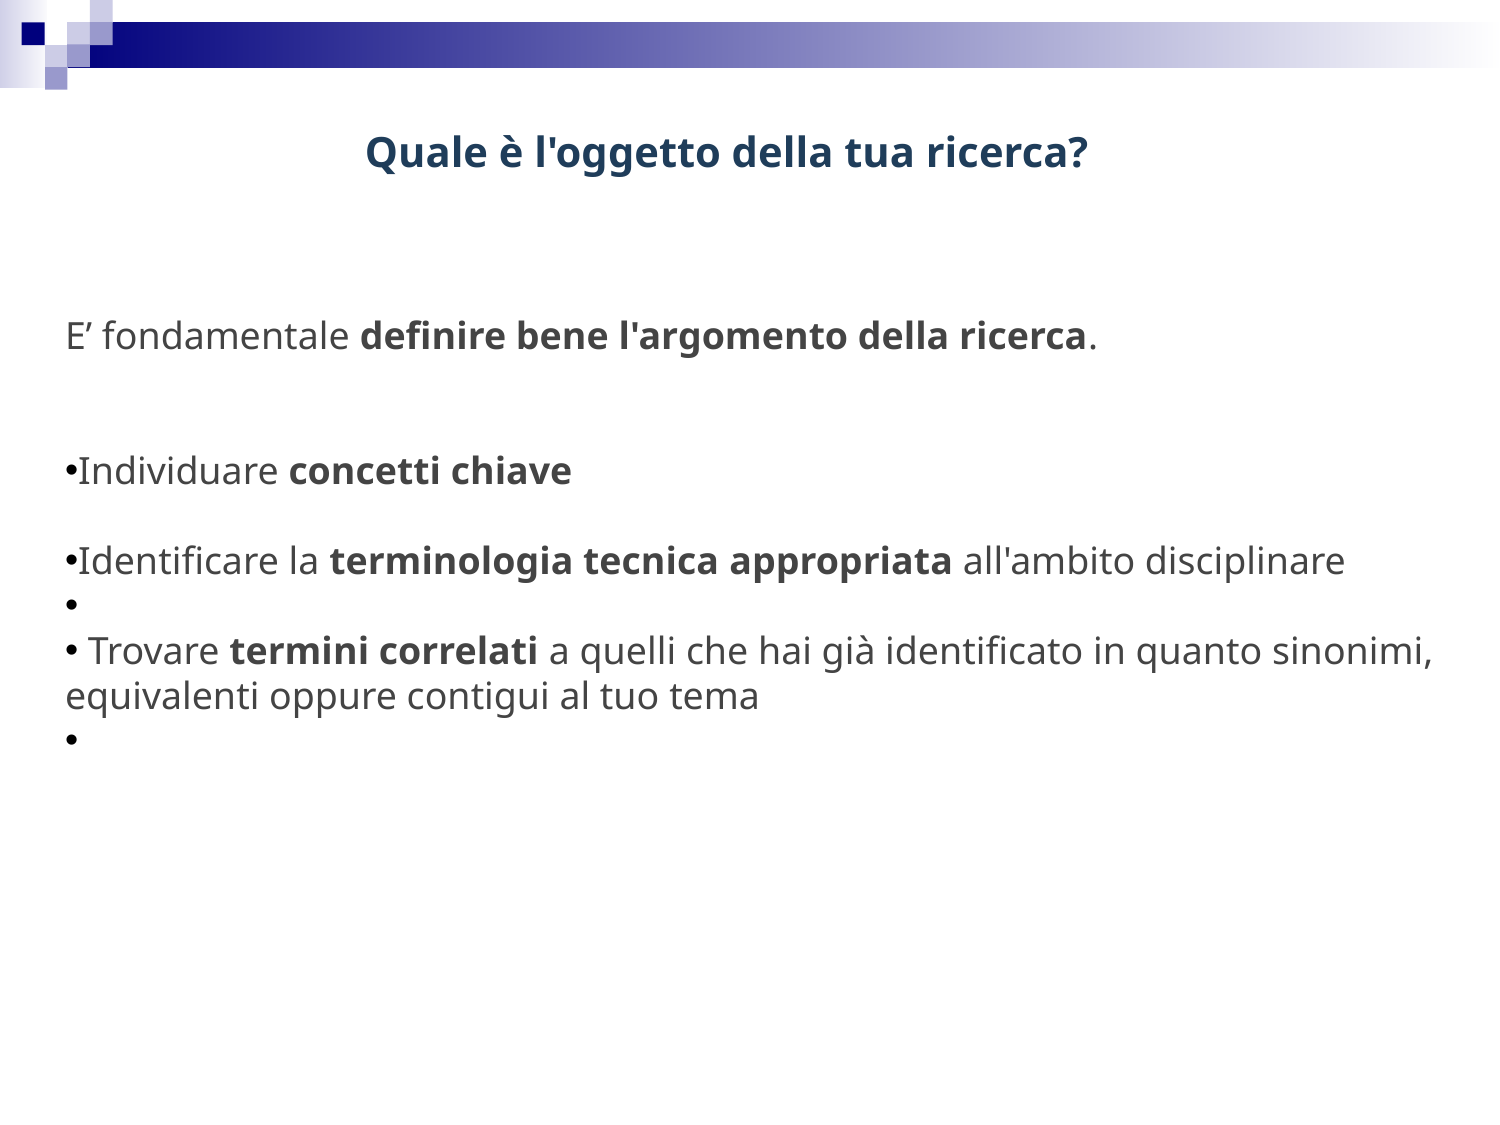

Quale è l'oggetto della tua ricerca?
E’ fondamentale definire bene l'argomento della ricerca.
Individuare concetti chiave
Identificare la terminologia tecnica appropriata all'ambito disciplinare
 Trovare termini correlati a quelli che hai già identificato in quanto sinonimi, equivalenti oppure contigui al tuo tema